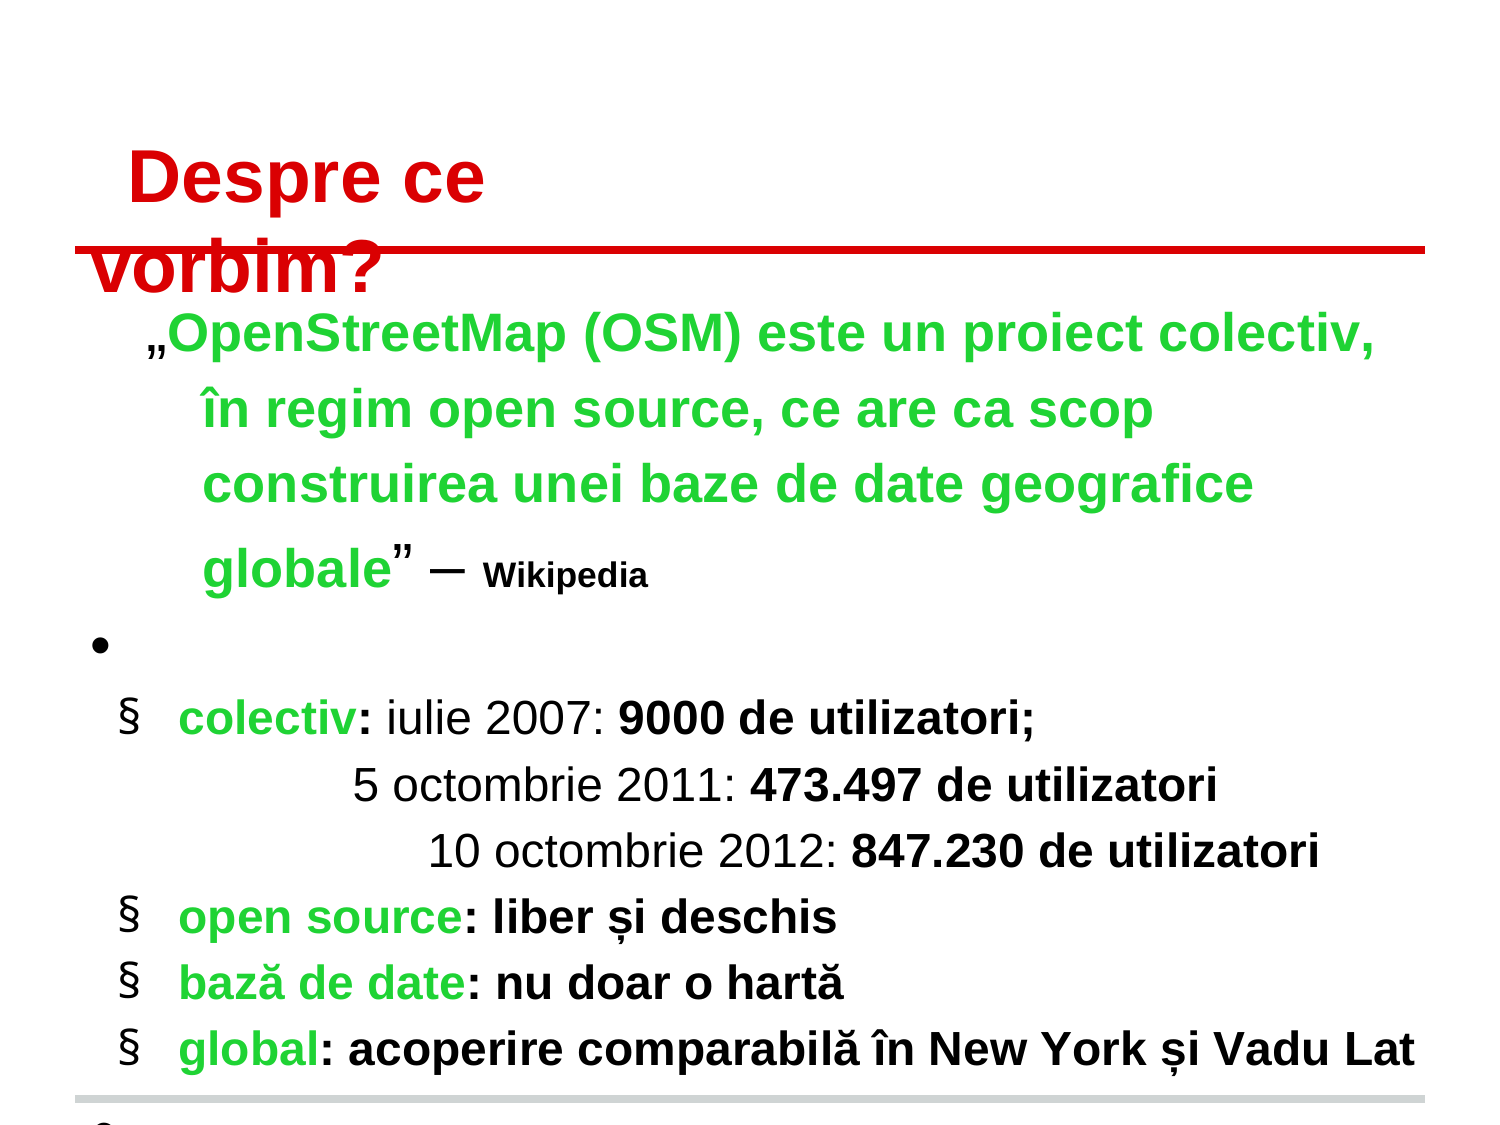

# Despre ce vorbim?
„OpenStreetMap (OSM) este un proiect colectiv, în regim open source, ce are ca scop construirea unei baze de date geografice globale” – Wikipedia
colectiv: iulie 2007: 9000 de utilizatori;
 	5 octombrie 2011: 473.497 de utilizatori
			10 octombrie 2012: 847.230 de utilizatori
open source: liber și deschis
bază de date: nu doar o hartă
global: acoperire comparabilă în New York și Vadu Lat